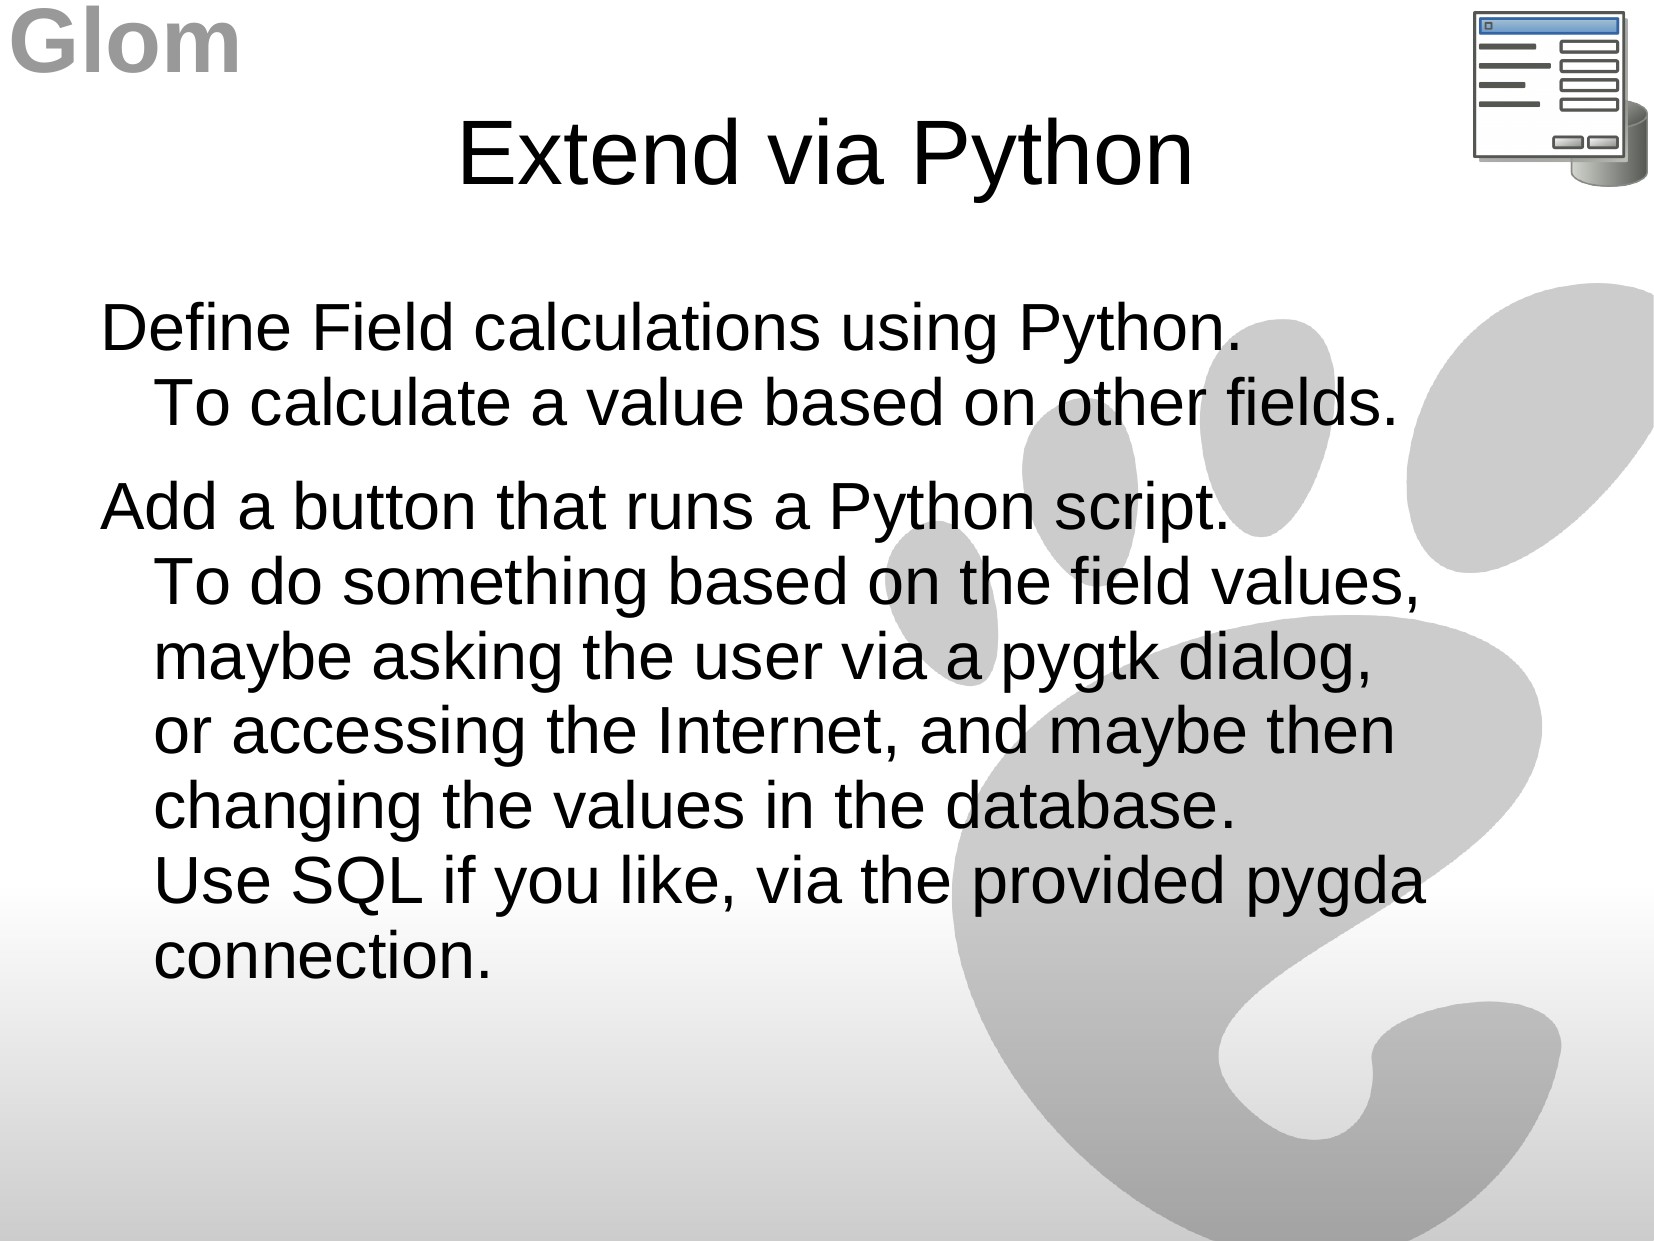

# Extend via Python
Define Field calculations using Python.
To calculate a value based on other fields.
Add a button that runs a Python script.
To do something based on the field values,
maybe asking the user via a pygtk dialog,
or accessing the Internet, and maybe then changing the values in the database.
Use SQL if you like, via the provided pygda connection.